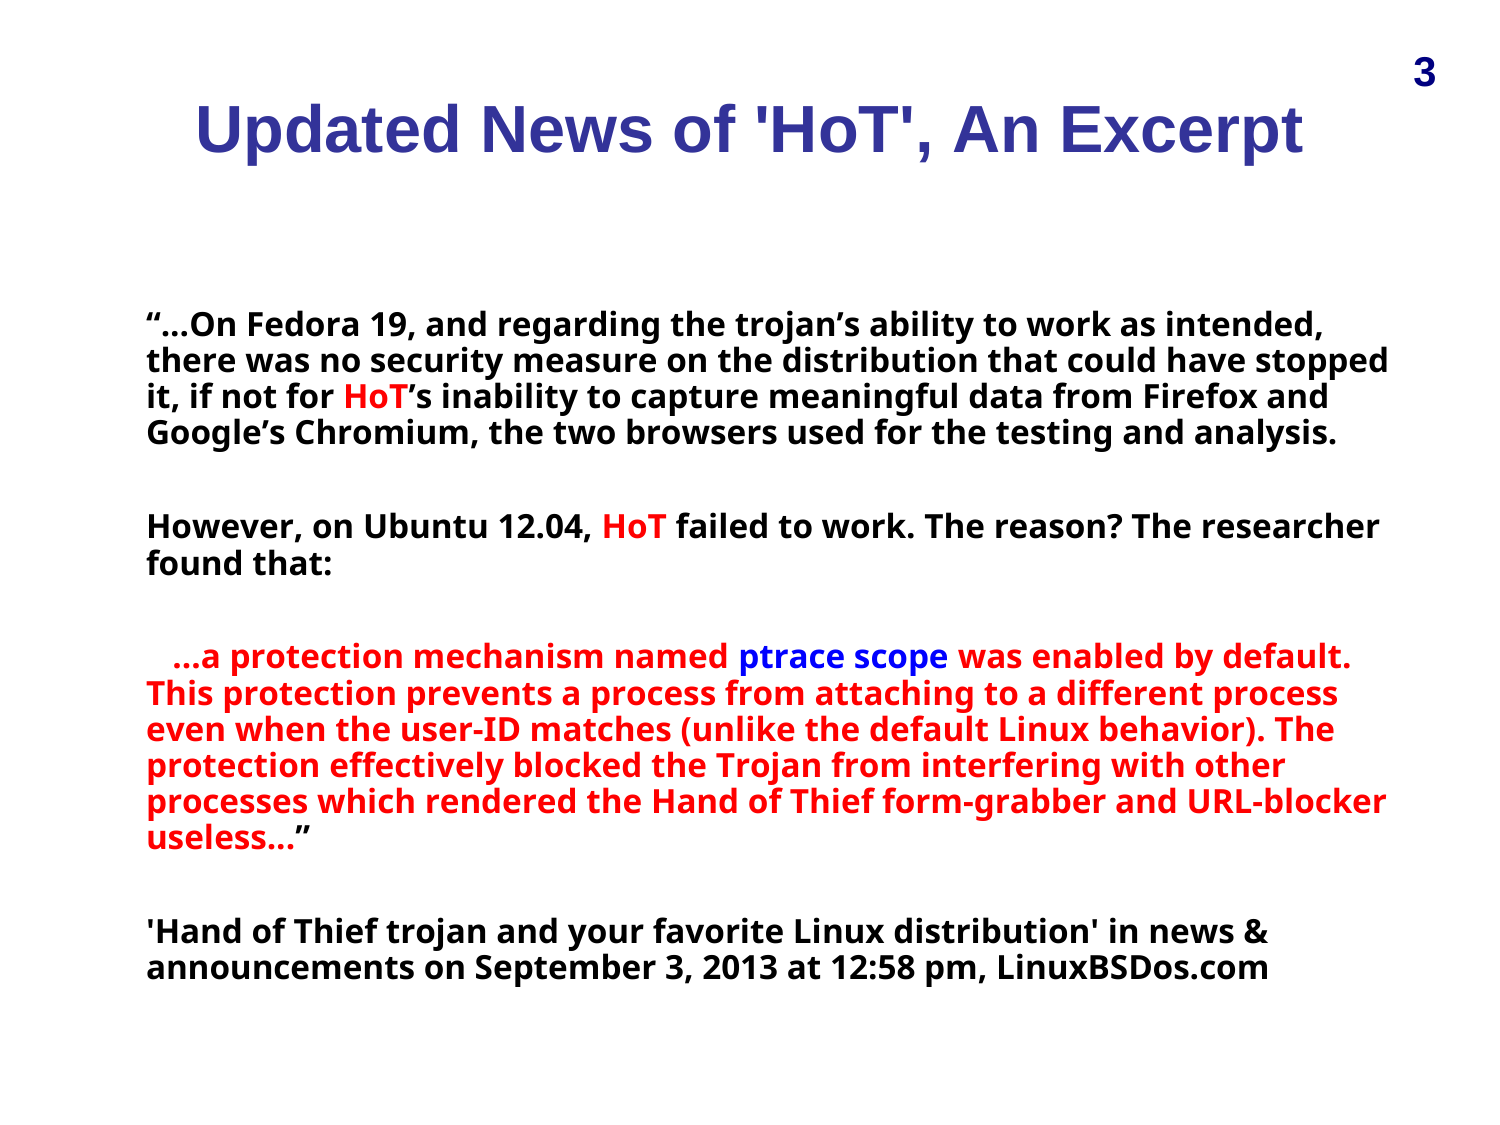

3
# Updated News of 'HoT', An Excerpt
“...On Fedora 19, and regarding the trojan’s ability to work as intended, there was no security measure on the distribution that could have stopped it, if not for HoT’s inability to capture meaningful data from Firefox and Google’s Chromium, the two browsers used for the testing and analysis.
However, on Ubuntu 12.04, HoT failed to work. The reason? The researcher found that:
 …a protection mechanism named ptrace scope was enabled by default. This protection prevents a process from attaching to a different process even when the user-ID matches (unlike the default Linux behavior). The protection effectively blocked the Trojan from interfering with other processes which rendered the Hand of Thief form-grabber and URL-blocker useless...”
'Hand of Thief trojan and your favorite Linux distribution' in news & announcements on September 3, 2013 at 12:58 pm, LinuxBSDos.com